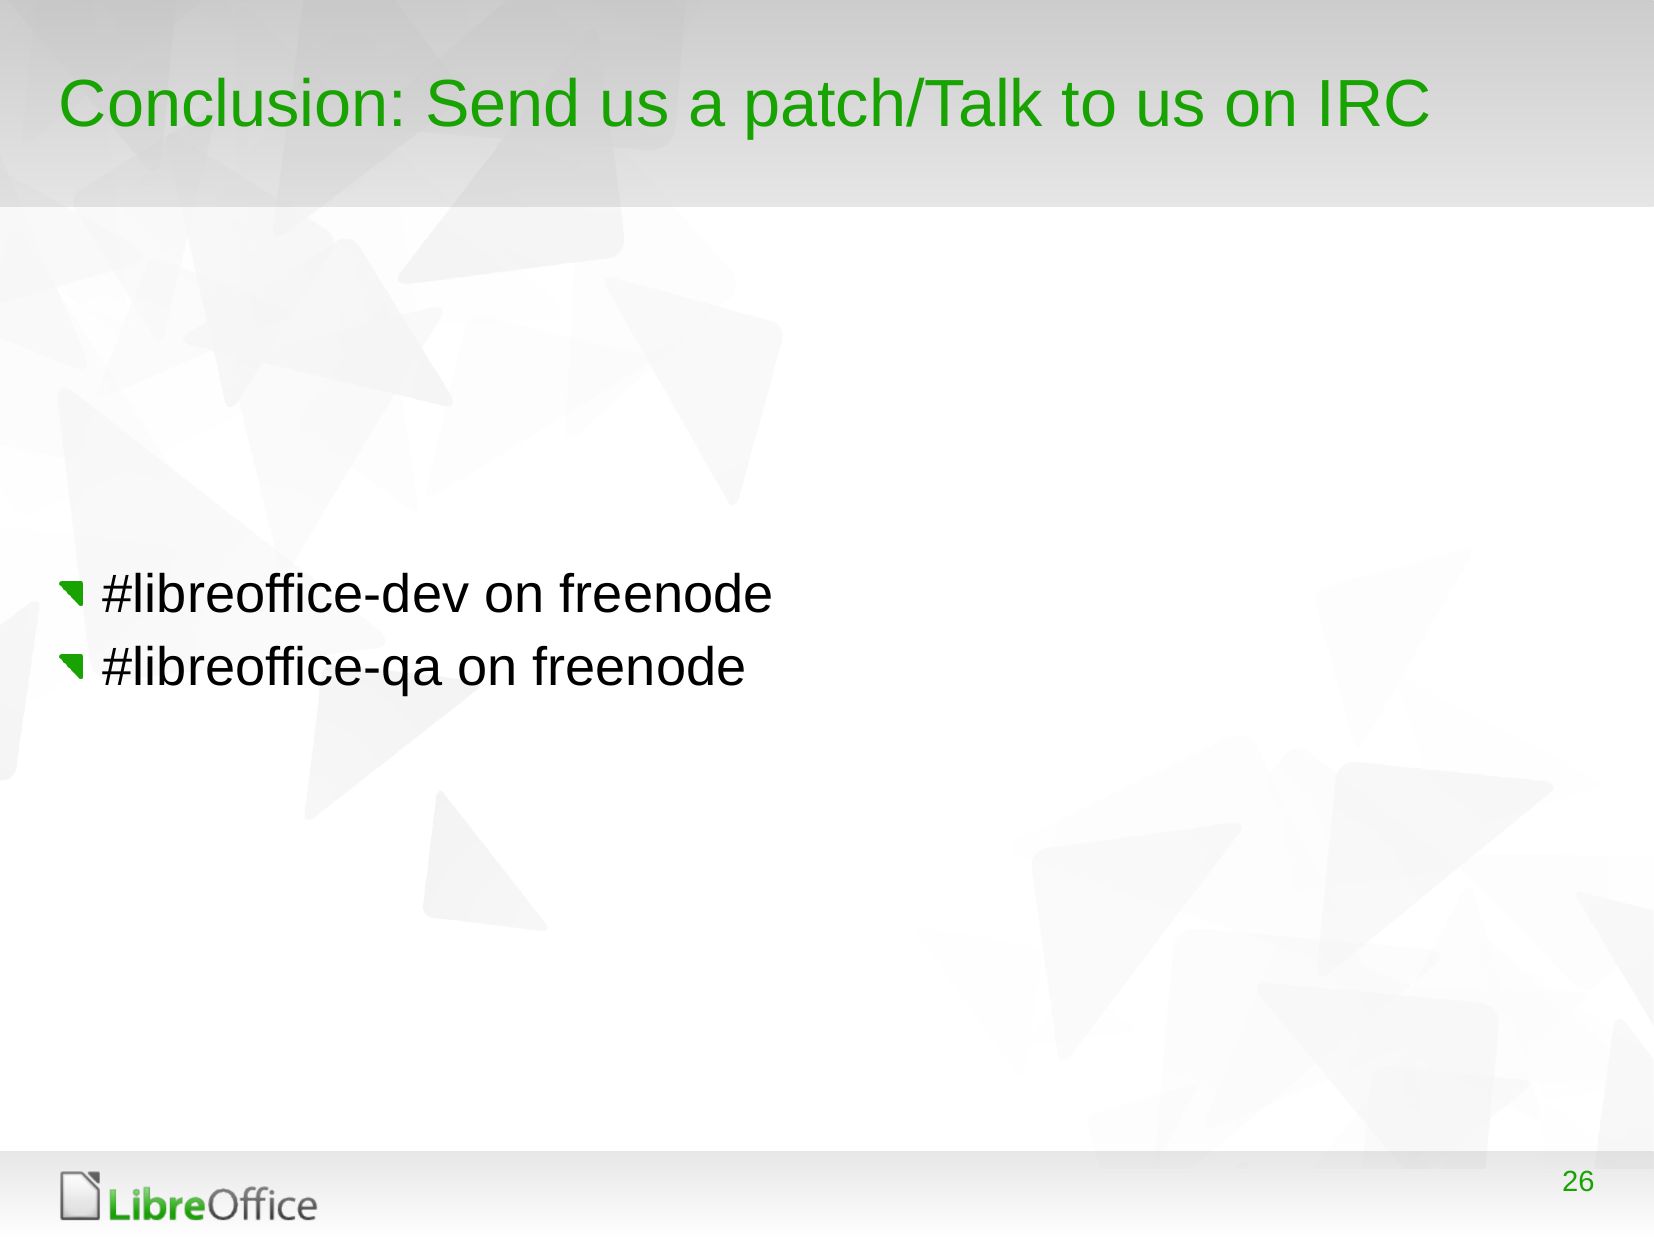

# Conclusion: Send us a patch/Talk to us on IRC
#libreoffice-dev on freenode
#libreoffice-qa on freenode
26